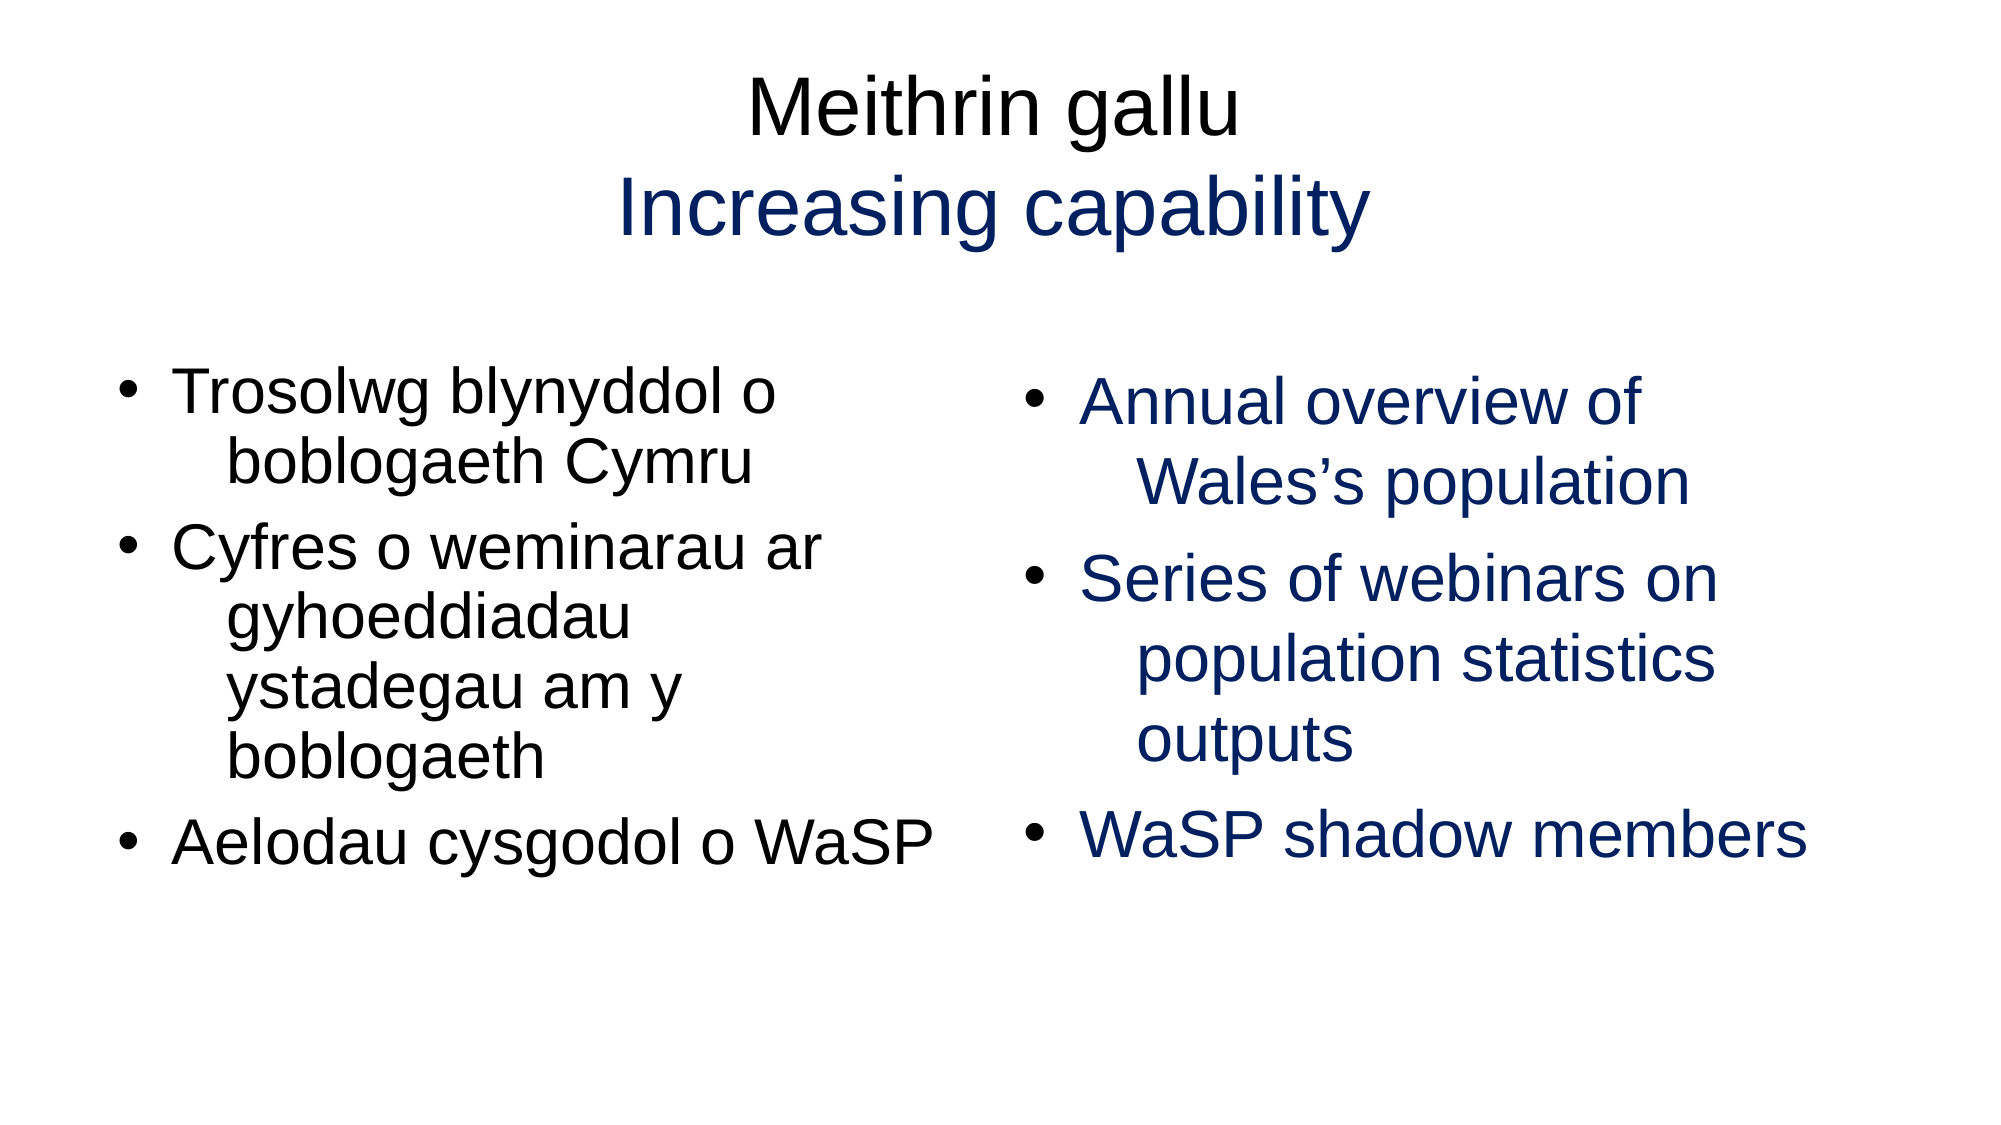

Meithrin gallu
Increasing capability
# Trosolwg blynyddol o boblogaeth Cymru
Cyfres o weminarau ar gyhoeddiadau ystadegau am y boblogaeth
Aelodau cysgodol o WaSP
Annual overview of Wales’s population
Series of webinars on population statistics outputs
WaSP shadow members